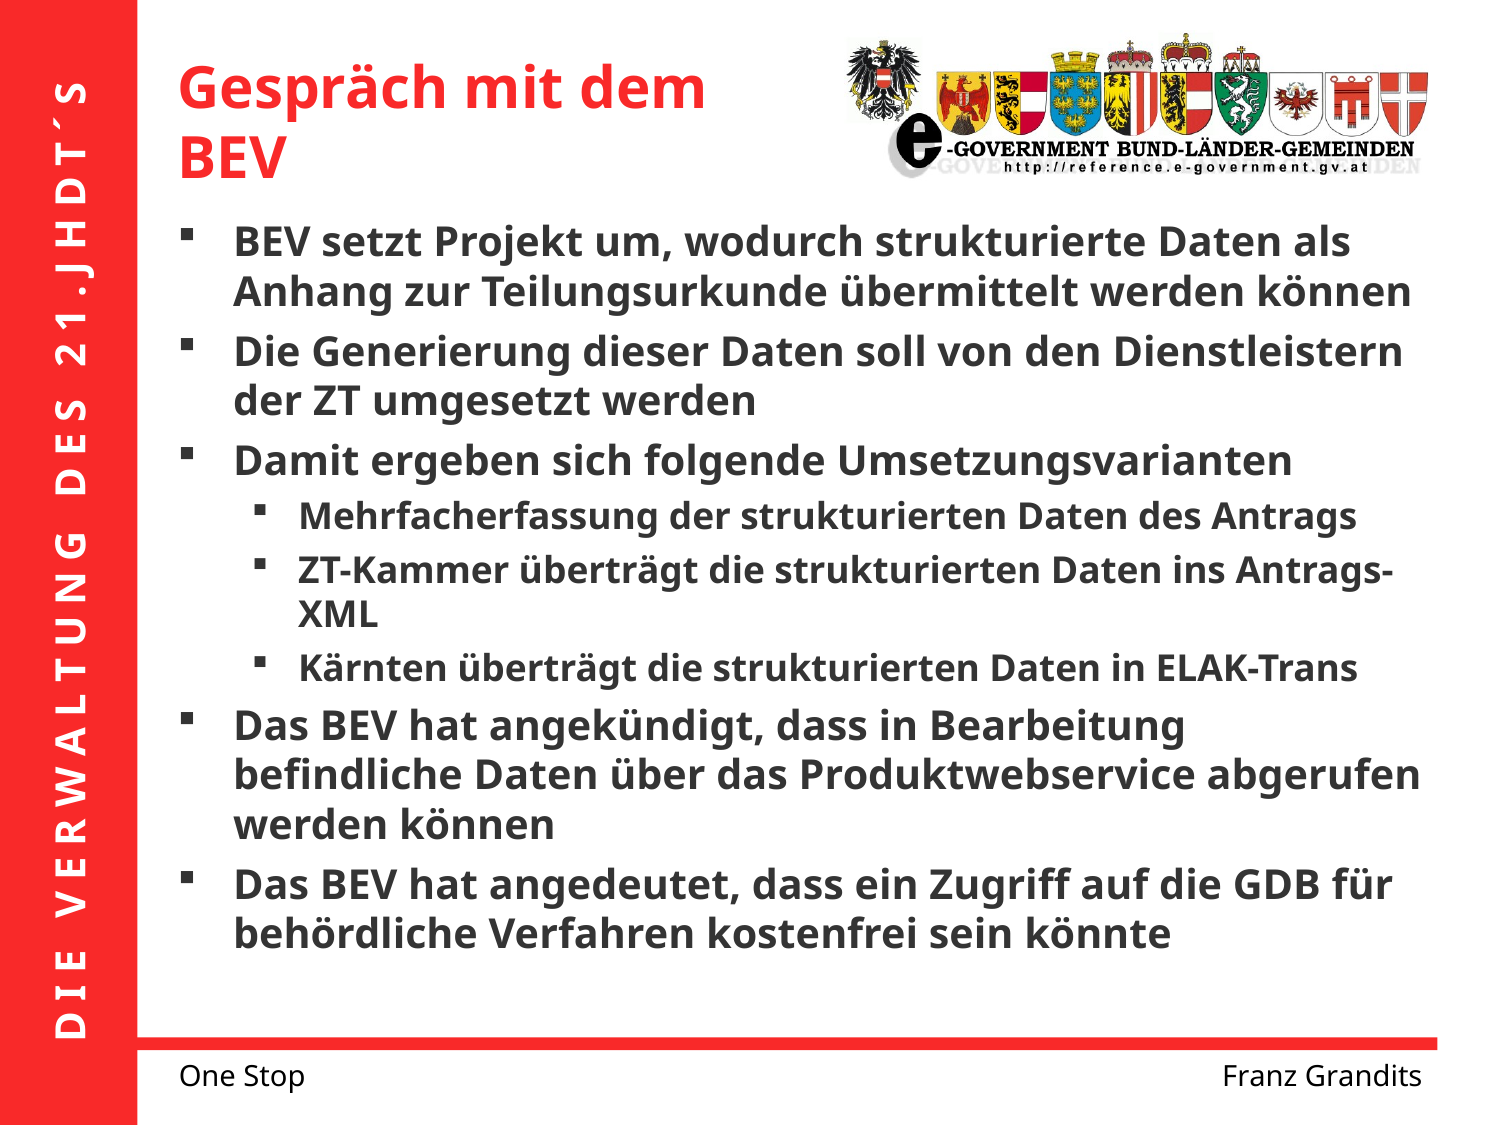

# Gespräch mit dem BEV
BEV setzt Projekt um, wodurch strukturierte Daten als Anhang zur Teilungsurkunde übermittelt werden können
Die Generierung dieser Daten soll von den Dienstleistern der ZT umgesetzt werden
Damit ergeben sich folgende Umsetzungsvarianten
Mehrfacherfassung der strukturierten Daten des Antrags
ZT-Kammer überträgt die strukturierten Daten ins Antrags-XML
Kärnten überträgt die strukturierten Daten in ELAK-Trans
Das BEV hat angekündigt, dass in Bearbeitung befindliche Daten über das Produktwebservice abgerufen werden können
Das BEV hat angedeutet, dass ein Zugriff auf die GDB für behördliche Verfahren kostenfrei sein könnte
One Stop
Franz Grandits